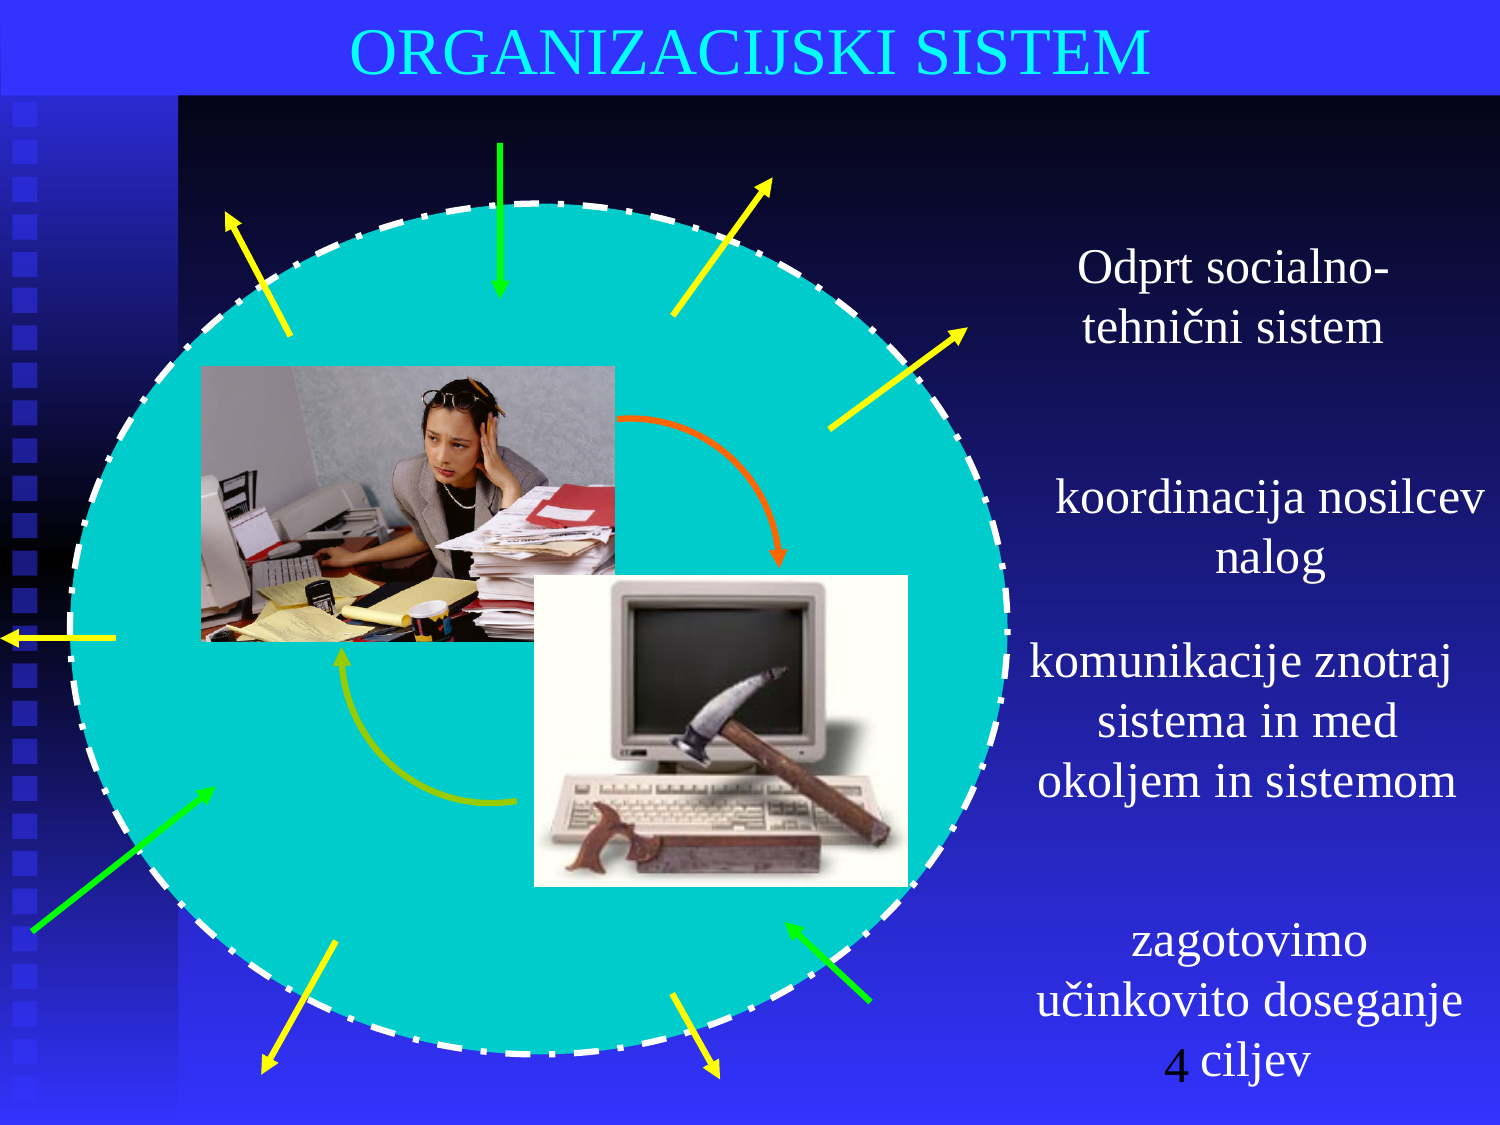

ORGANIZACIJSKI SISTEM
Odprt socialno-
tehnični sistem
koordinacija nosilcev
nalog
komunikacije znotraj
sistema in med
okoljem in sistemom
zagotovimo
učinkovito doseganje
 ciljev
4